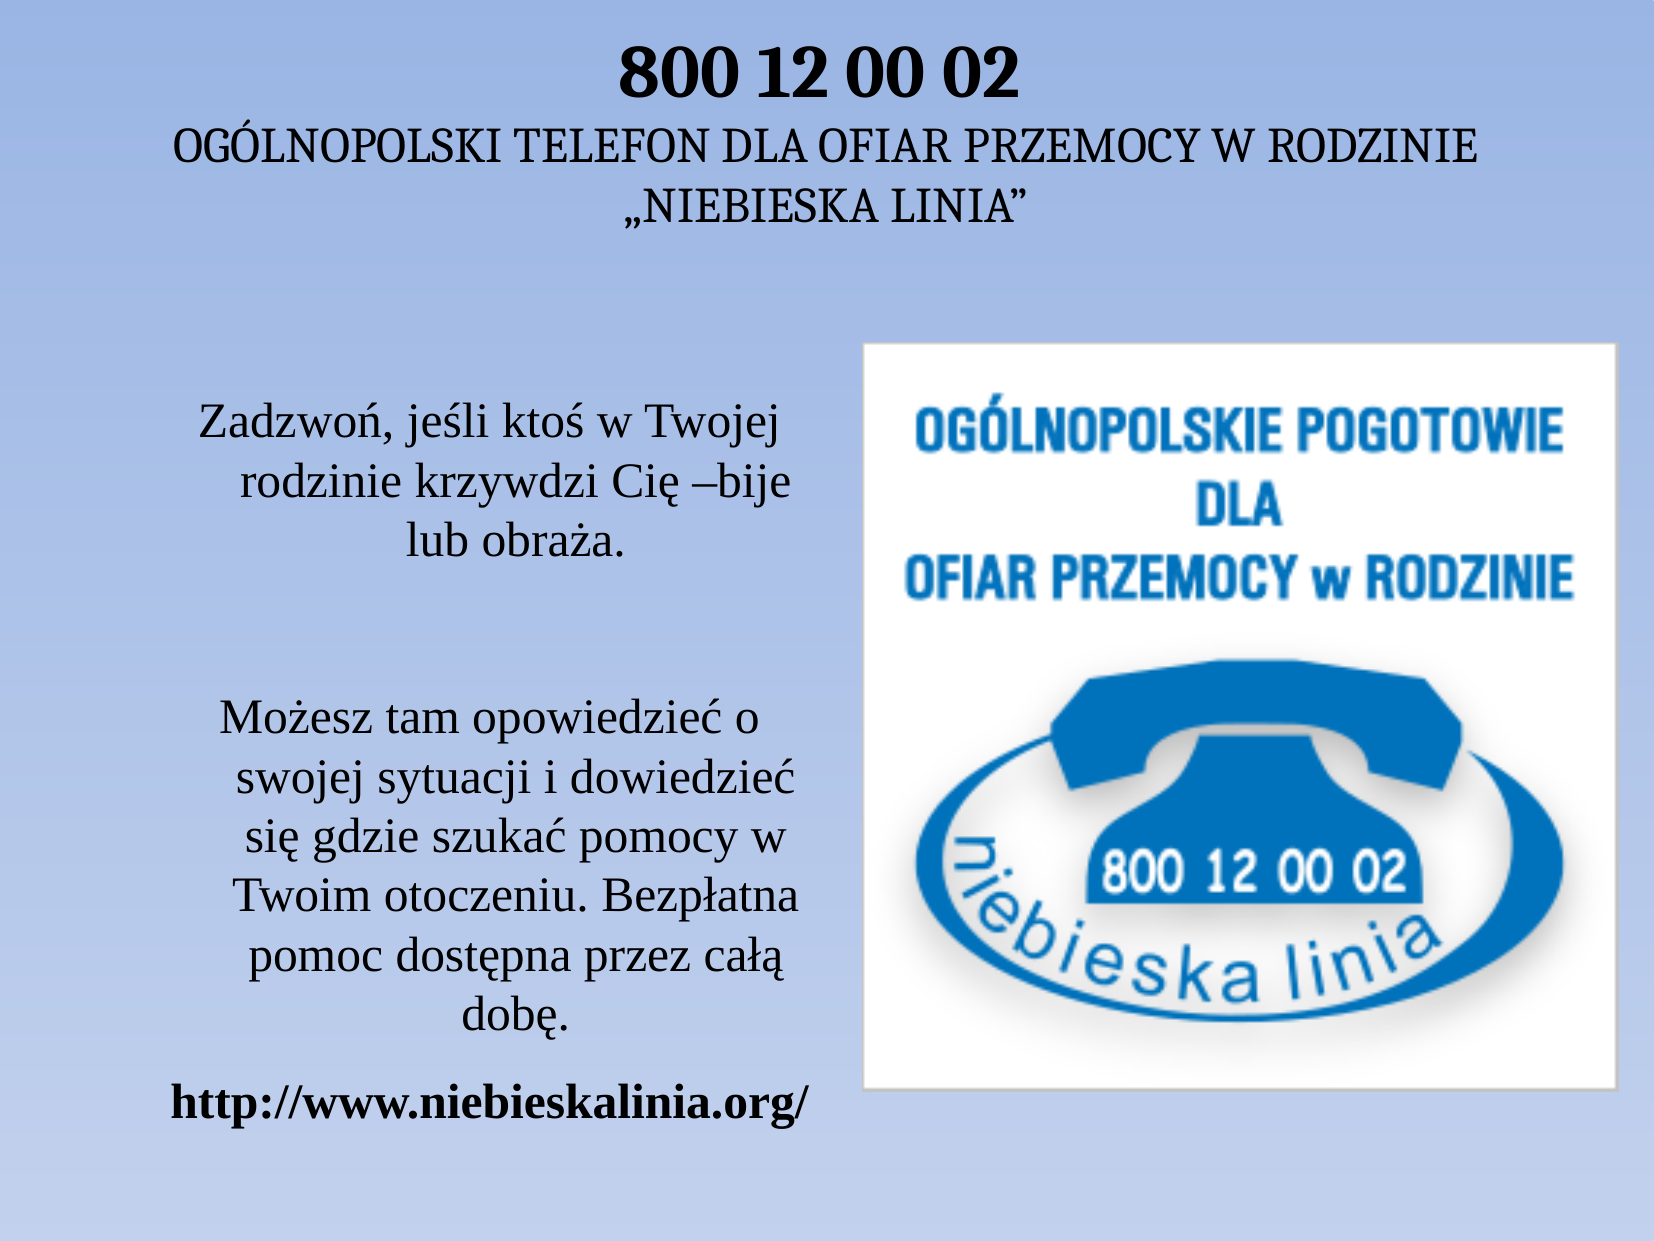

# 800 12 00 02 OGÓLNOPOLSKI TELEFON DLA OFIAR PRZEMOCY W RODZINIE „NIEBIESKA LINIA”
Zadzwoń, jeśli ktoś w Twojej rodzinie krzywdzi Cię –bije lub obraża.
Możesz tam opowiedzieć o swojej sytuacji i dowiedzieć się gdzie szukać pomocy w Twoim otoczeniu. Bezpłatna pomoc dostępna przez całą dobę.
http://www.niebieskalinia.org/